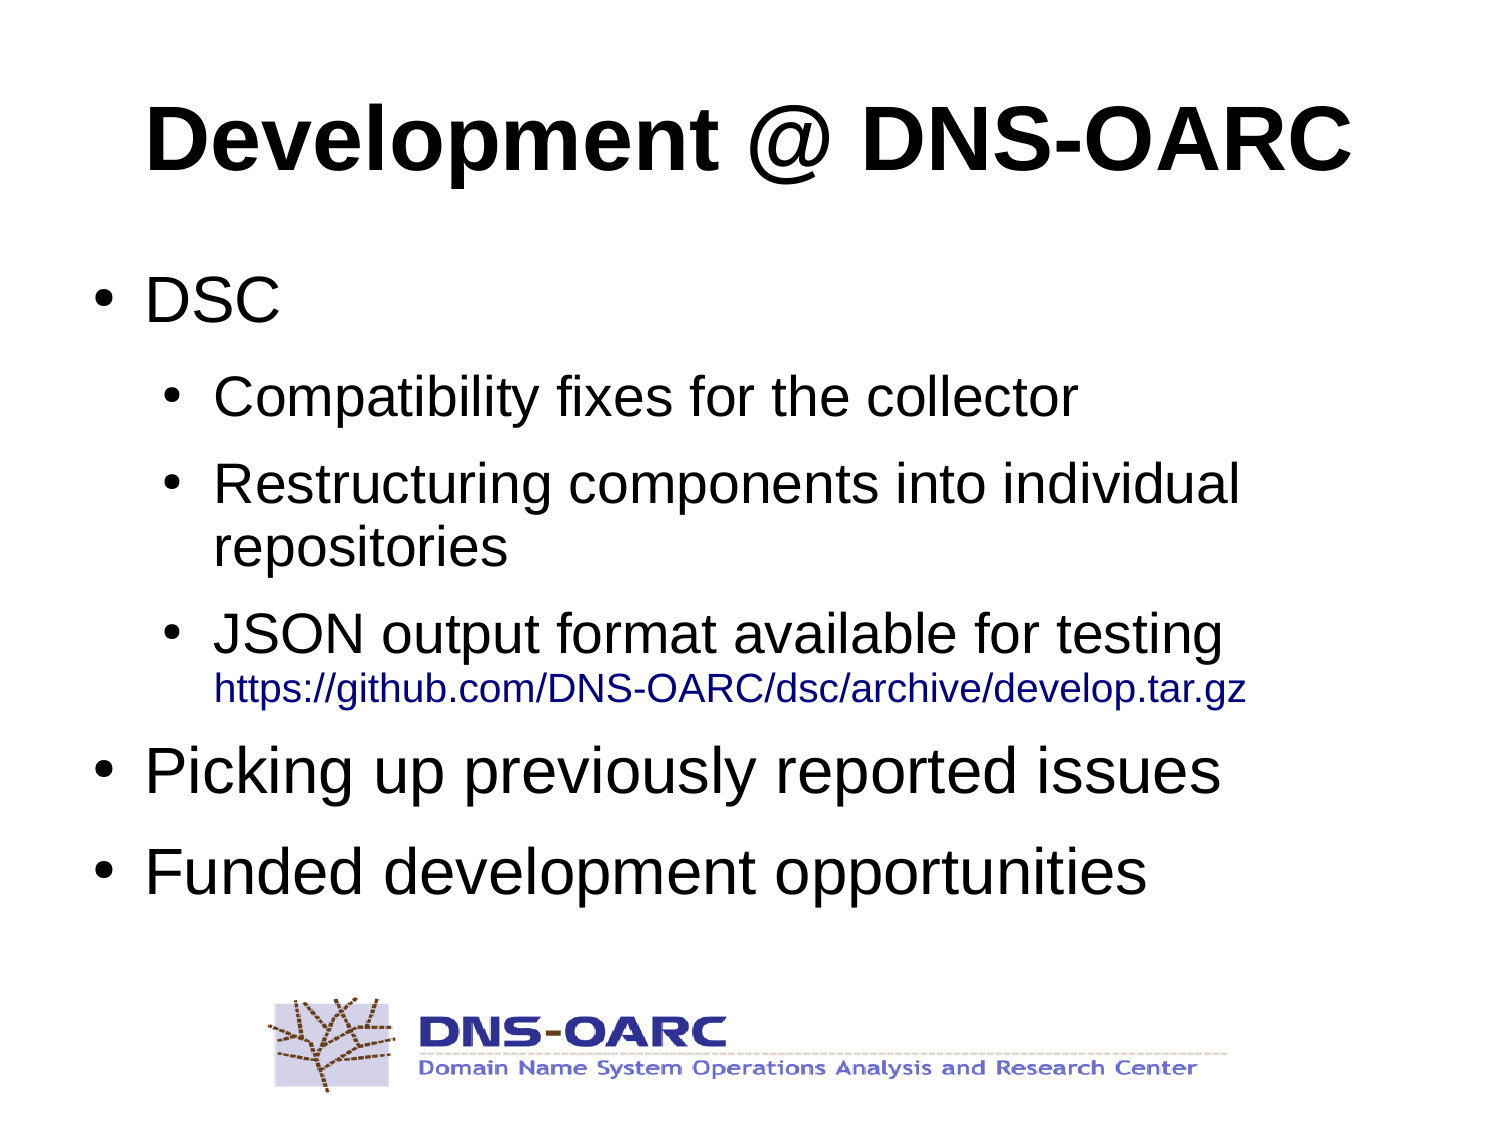

# Development @ DNS-OARC
DSC
Compatibility fixes for the collector
Restructuring components into individual repositories
JSON output format available for testing
https://github.com/DNS-OARC/dsc/archive/develop.tar.gz
Picking up previously reported issues
Funded development opportunities